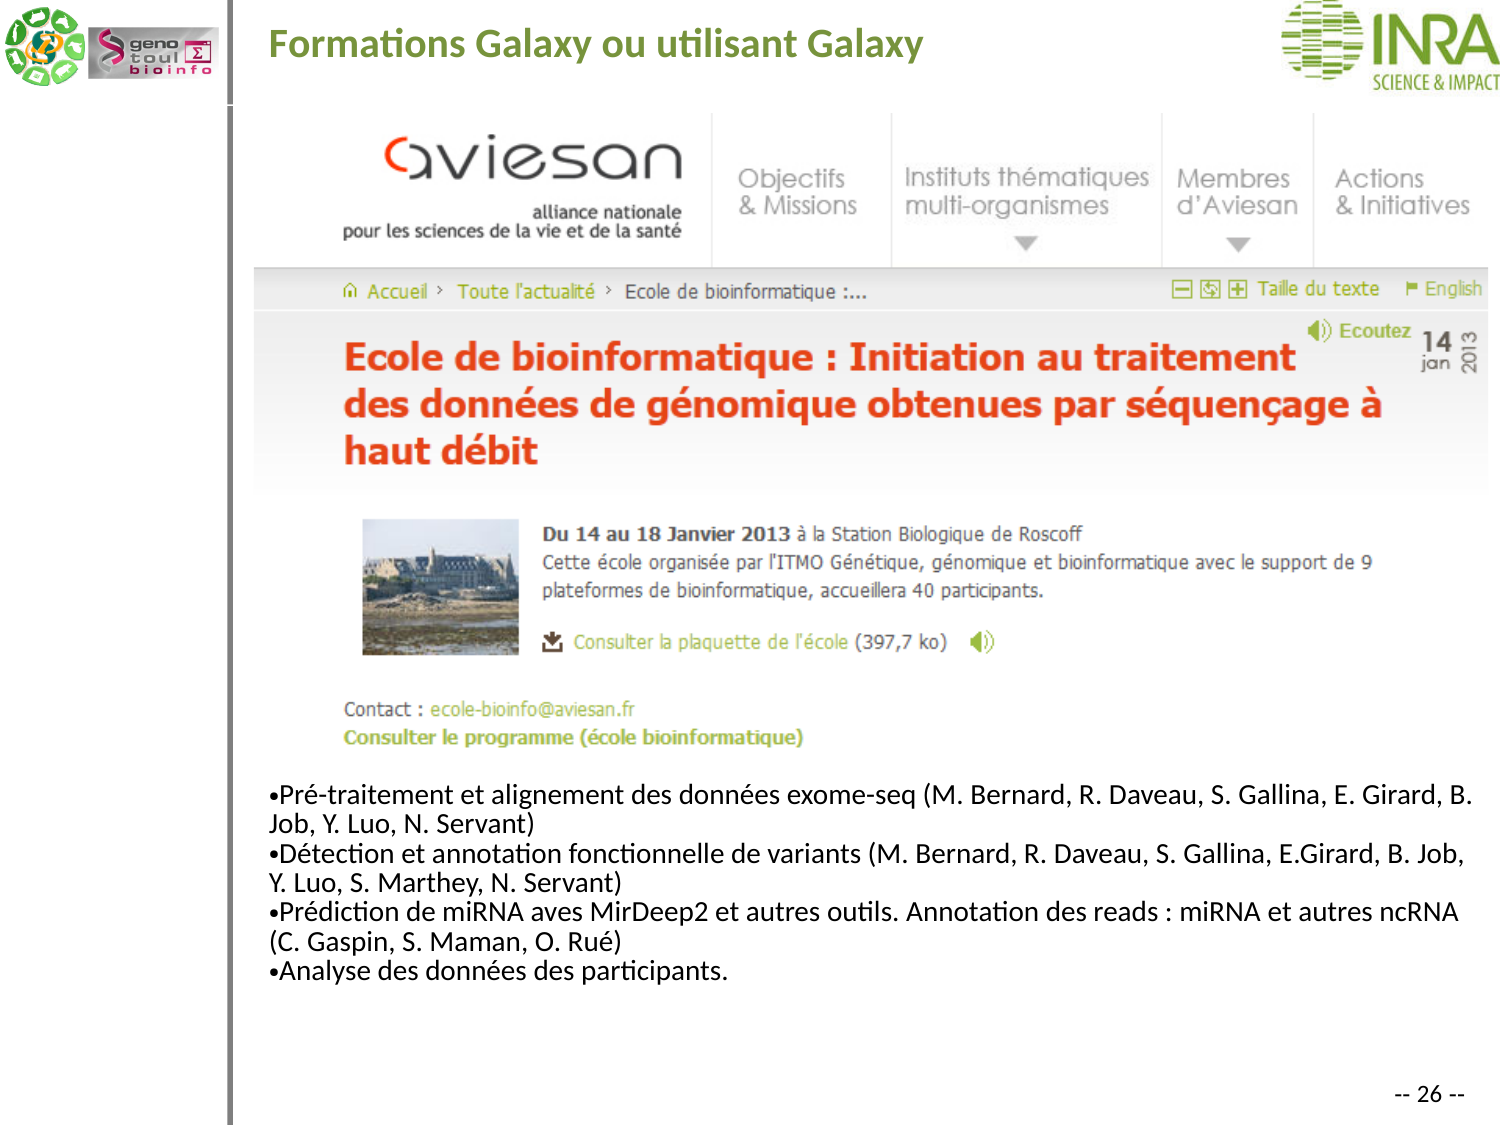

Formations Galaxy ou utilisant Galaxy
Pré-traitement et alignement des données exome-seq (M. Bernard, R. Daveau, S. Gallina, E. Girard, B. Job, Y. Luo, N. Servant)
Détection et annotation fonctionnelle de variants (M. Bernard, R. Daveau, S. Gallina, E.Girard, B. Job, Y. Luo, S. Marthey, N. Servant)
Prédiction de miRNA aves MirDeep2 et autres outils. Annotation des reads : miRNA et autres ncRNA (C. Gaspin, S. Maman, O. Rué)
Analyse des données des participants.